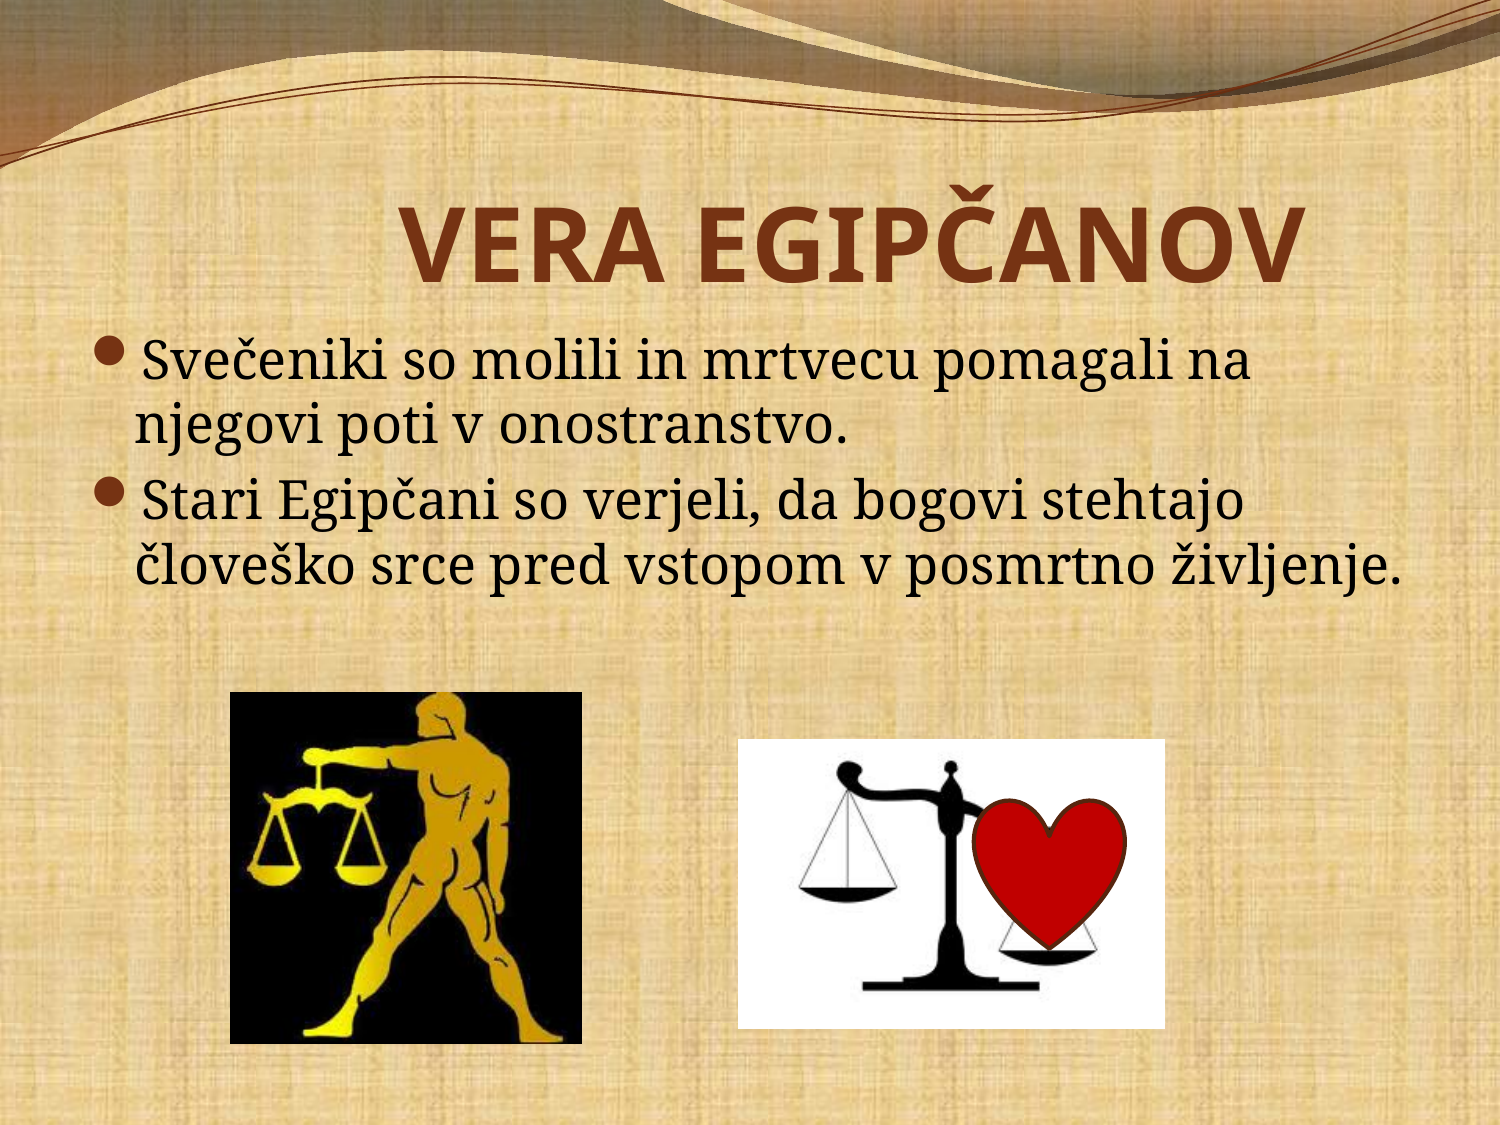

# Vera Egipčanov
Svečeniki so molili in mrtvecu pomagali na njegovi poti v onostranstvo.
Stari Egipčani so verjeli, da bogovi stehtajo človeško srce pred vstopom v posmrtno življenje.